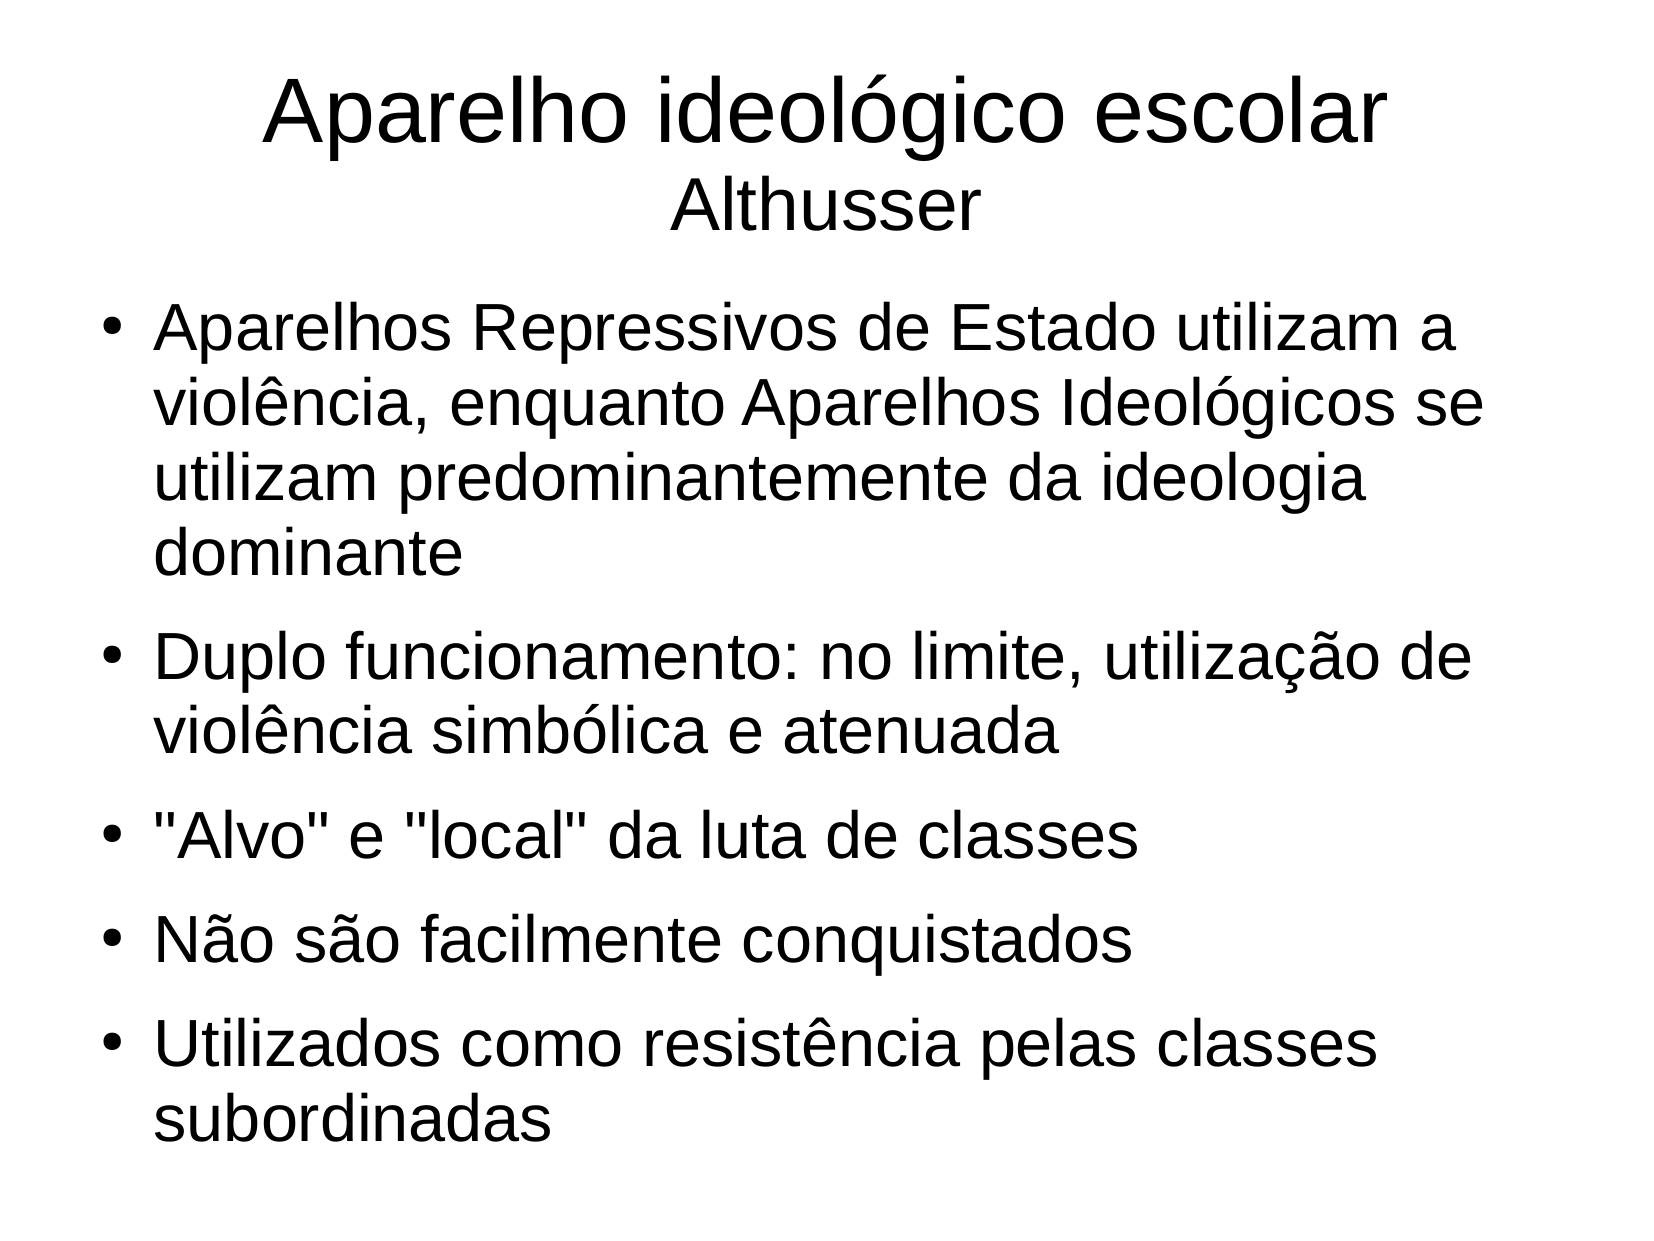

# Aparelho ideológico escolar Althusser
Aparelhos Repressivos de Estado utilizam a violência, enquanto Aparelhos Ideológicos se utilizam predominantemente da ideologia dominante
Duplo funcionamento: no limite, utilização de violência simbólica e atenuada
"Alvo" e "local" da luta de classes
Não são facilmente conquistados
Utilizados como resistência pelas classes subordinadas